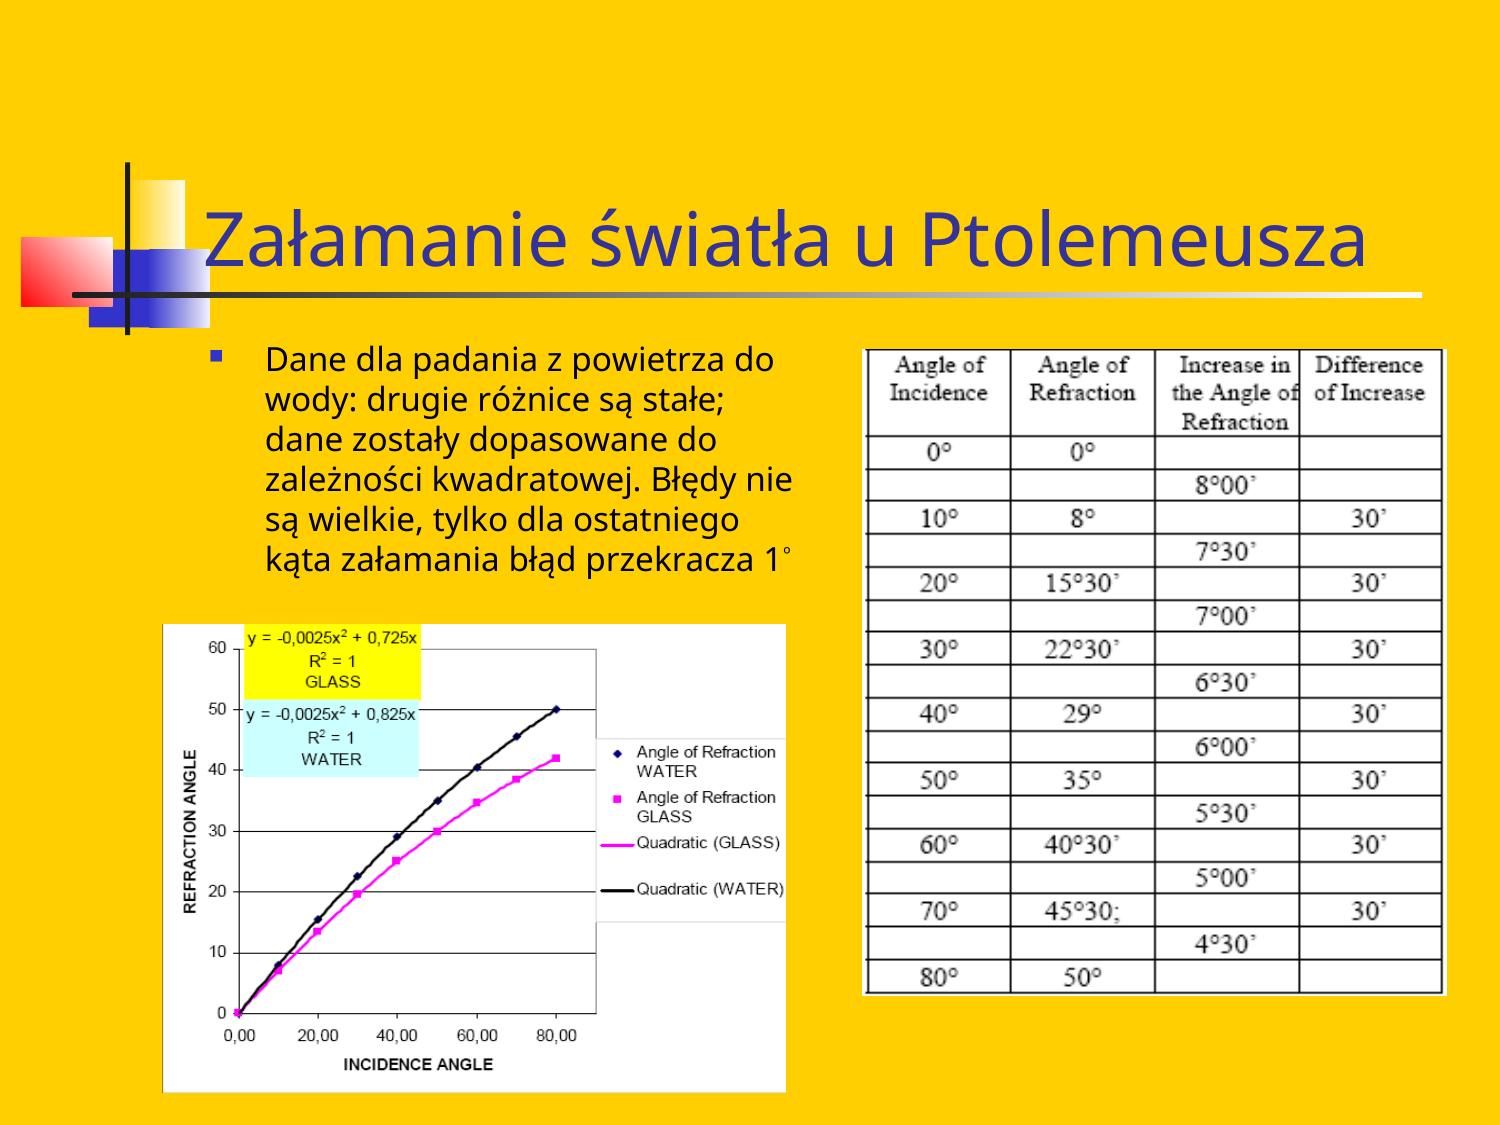

# Załamanie światła u Ptolemeusza
Dane dla padania z powietrza do wody: drugie różnice są stałe; dane zostały dopasowane do zależności kwadratowej. Błędy nie są wielkie, tylko dla ostatniego kąta załamania błąd przekracza 1º